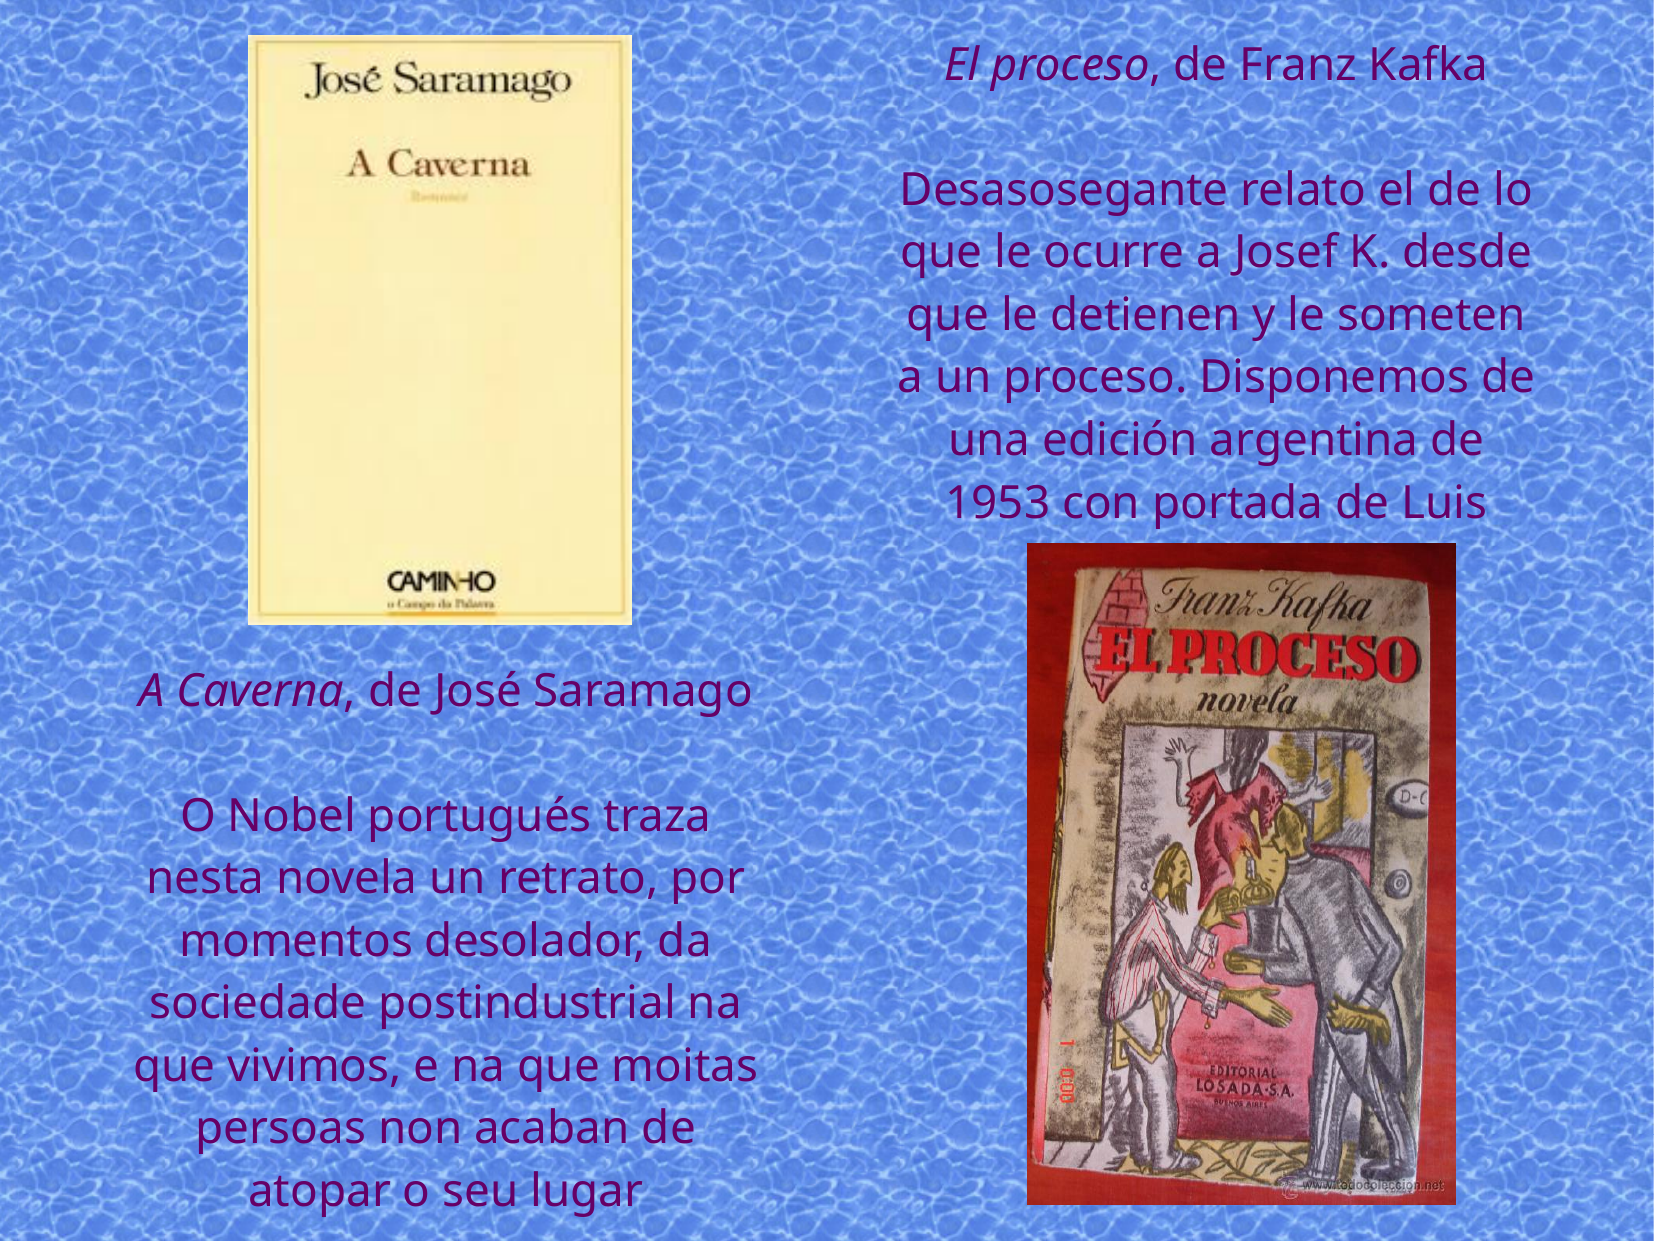

El proceso, de Franz Kafka
Desasosegante relato el de lo que le ocurre a Josef K. desde que le detienen y le someten a un proceso. Disponemos de una edición argentina de 1953 con portada de Luis Seoane
A Caverna, de José Saramago
O Nobel portugués traza nesta novela un retrato, por momentos desolador, da sociedade postindustrial na que vivimos, e na que moitas persoas non acaban de atopar o seu lugar